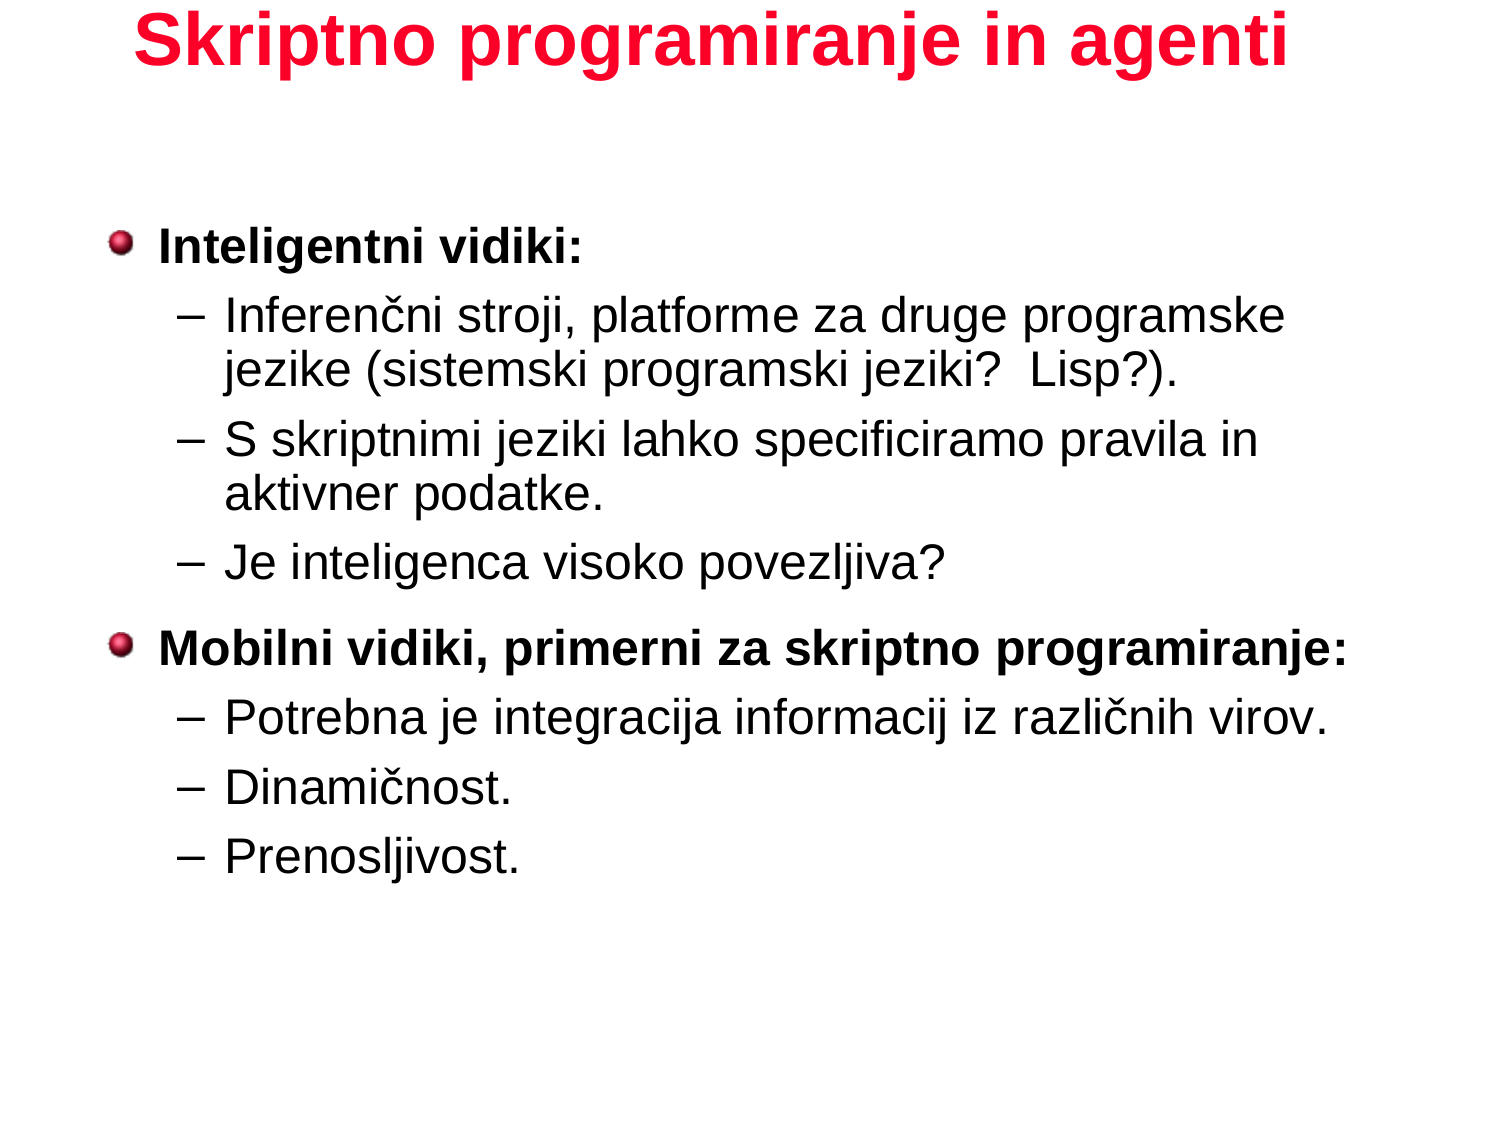

# Skriptno programiranje in agenti
Inteligentni vidiki:
Inferenčni stroji, platforme za druge programske jezike (sistemski programski jeziki? Lisp?).
S skriptnimi jeziki lahko specificiramo pravila in aktivner podatke.
Je inteligenca visoko povezljiva?
Mobilni vidiki, primerni za skriptno programiranje:
Potrebna je integracija informacij iz različnih virov.
Dinamičnost.
Prenosljivost.